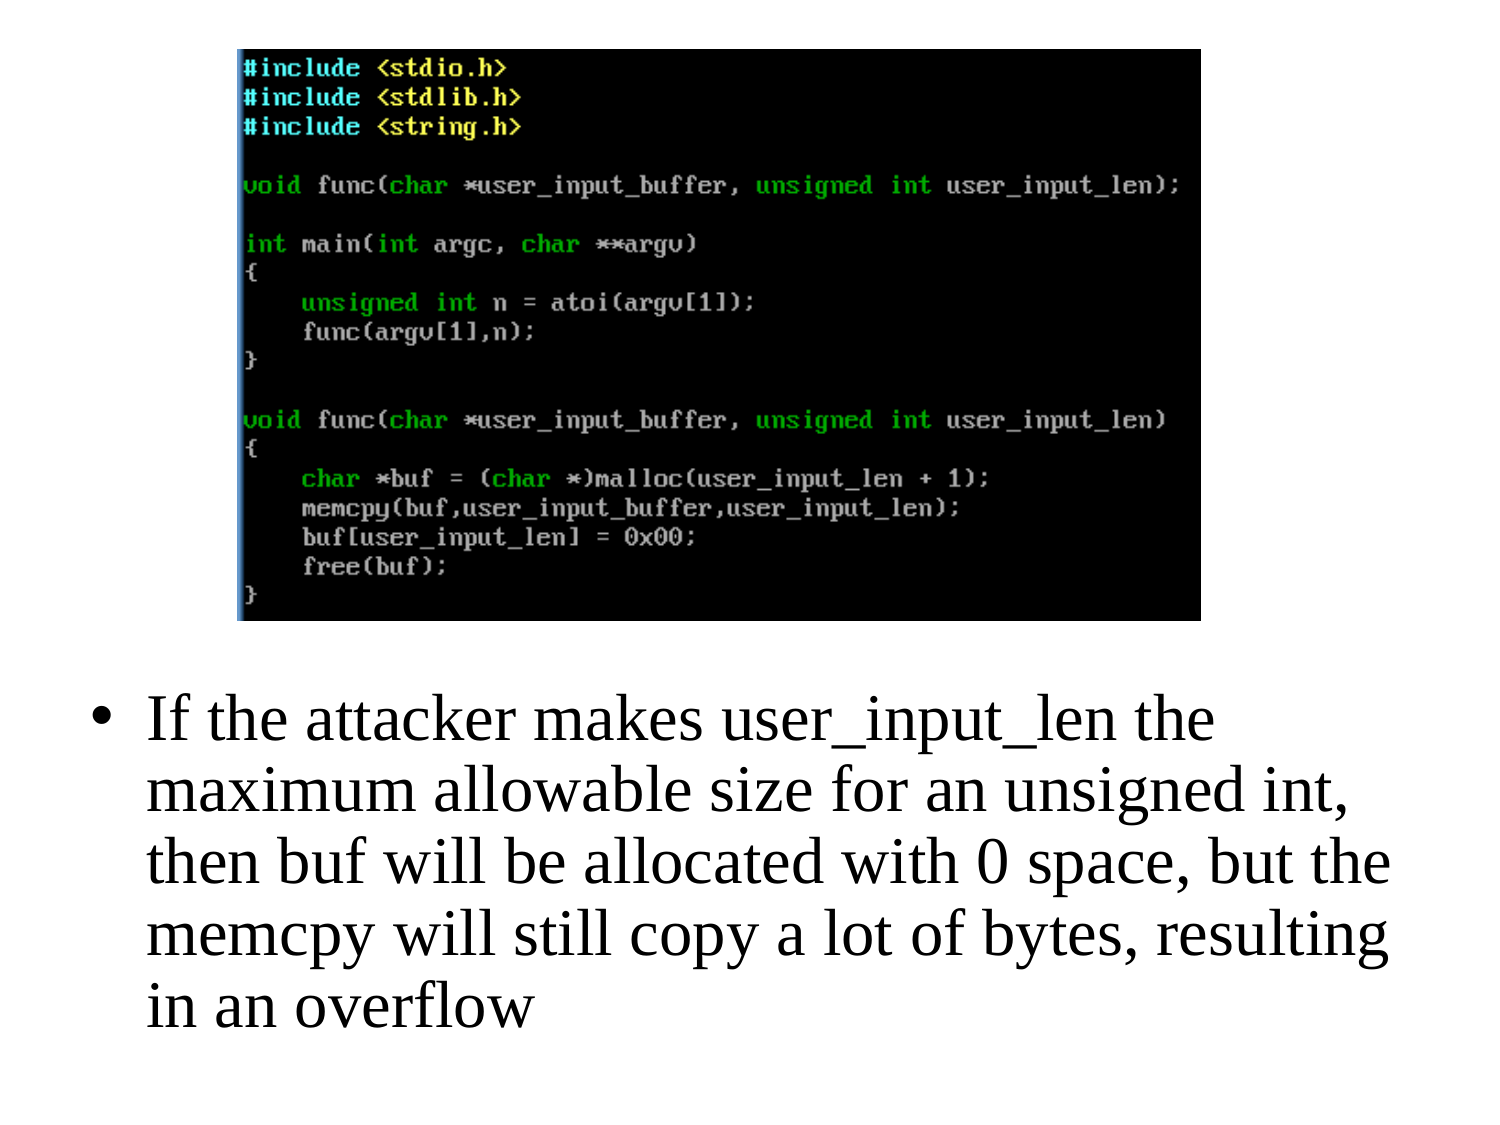

# If the attacker makes user_input_len the maximum allowable size for an unsigned int, then buf will be allocated with 0 space, but the memcpy will still copy a lot of bytes, resulting in an overflow